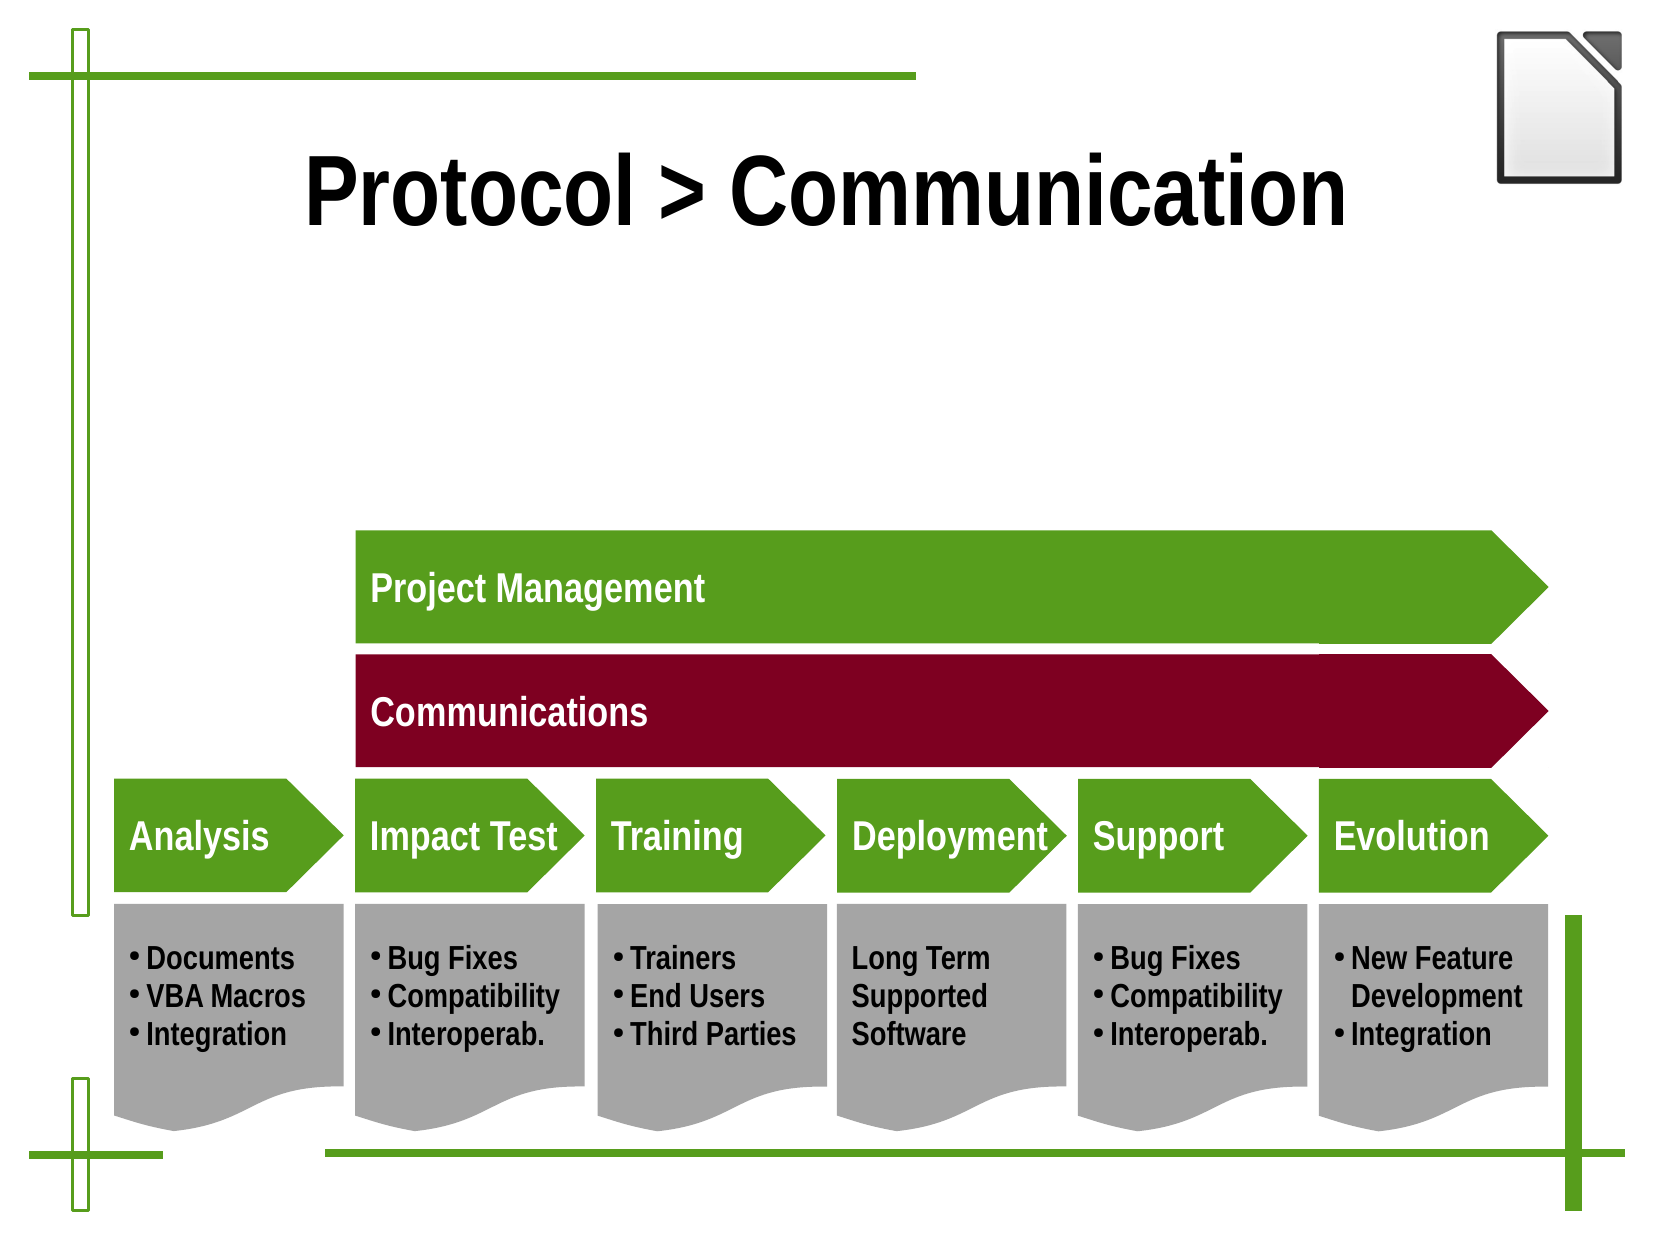

# Protocol > Communication
Project Management
Communications
Analysis
Impact Test
Training
Deployment
Support
Evolution
Documents
VBA Macros
Integration
Bug Fixes
Compatibility
Interoperab.
Long Term
Supported
Software
Trainers
End Users
Third Parties
Bug Fixes
Compatibility
Interoperab.
New Feature
Development
Integration